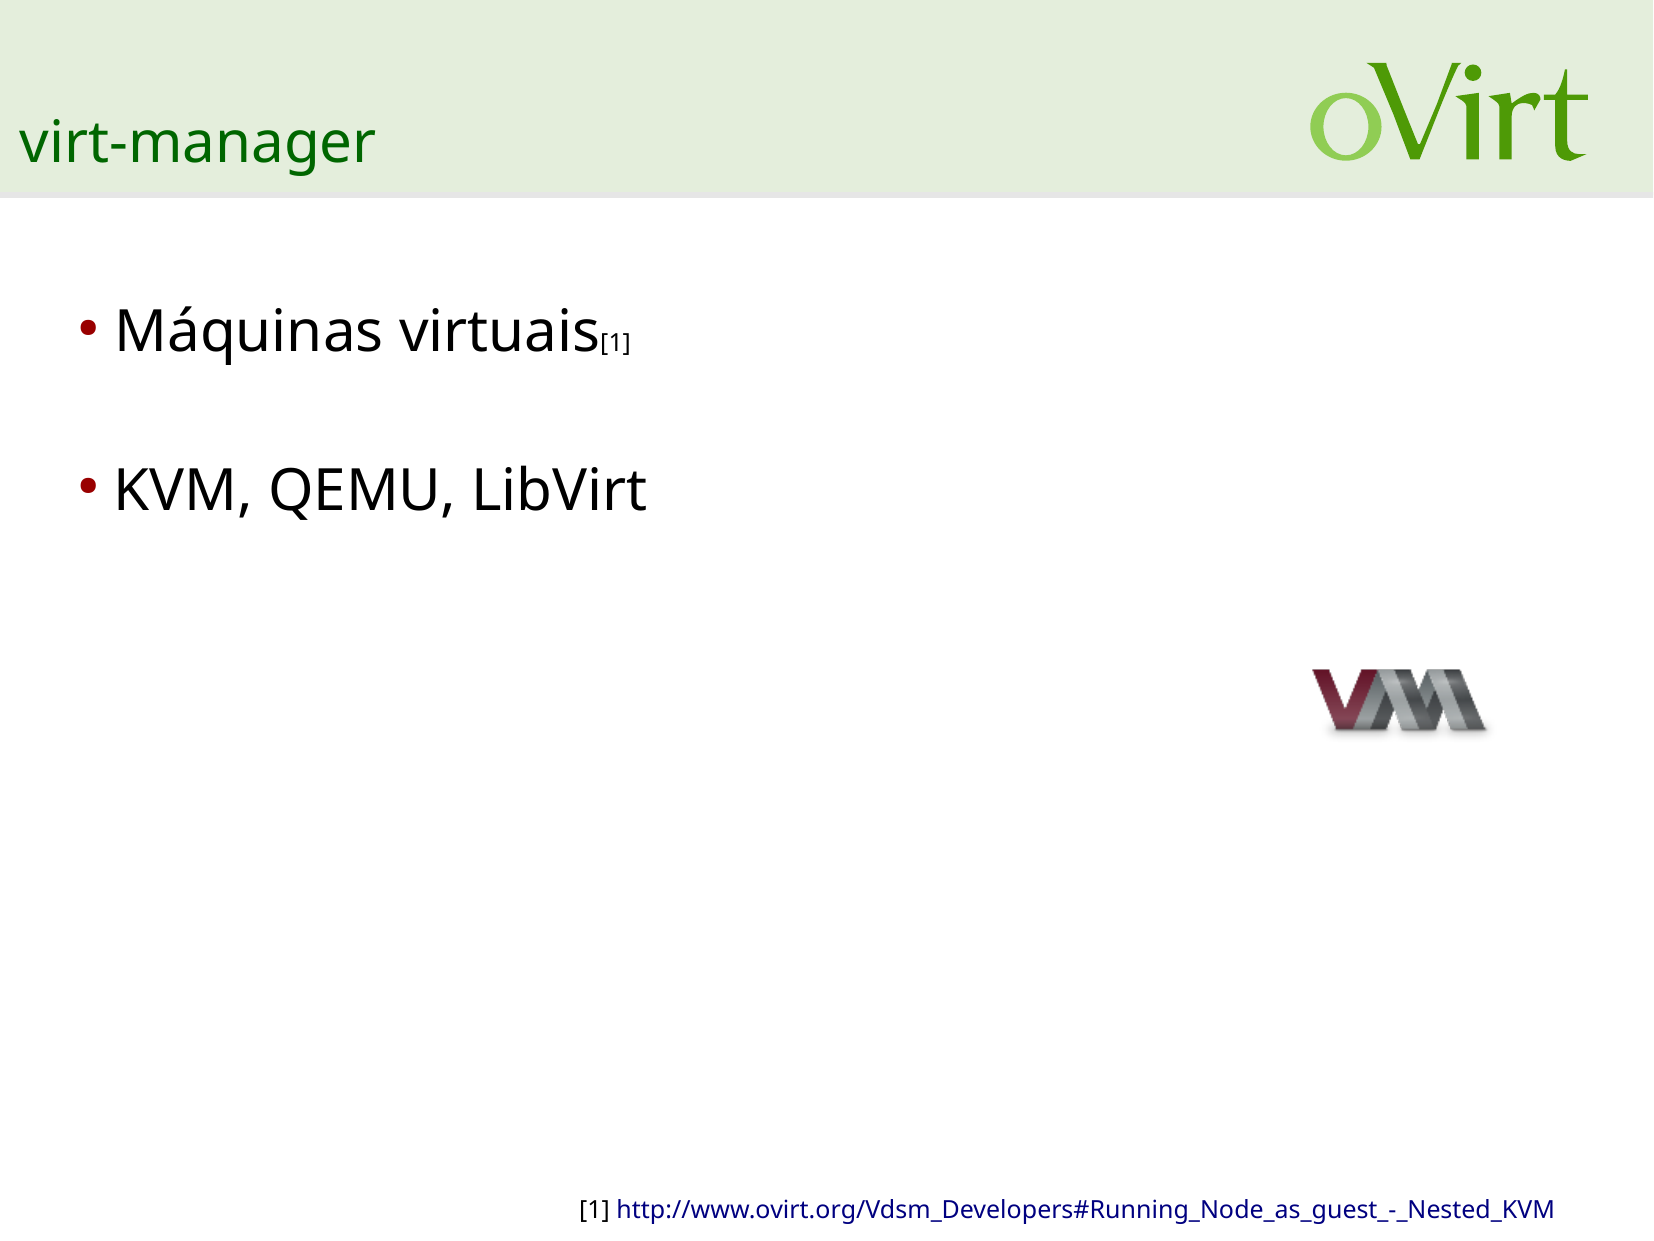

virt-manager
 Máquinas virtuais[1]
 KVM, QEMU, LibVirt
[1] http://www.ovirt.org/Vdsm_Developers#Running_Node_as_guest_-_Nested_KVM